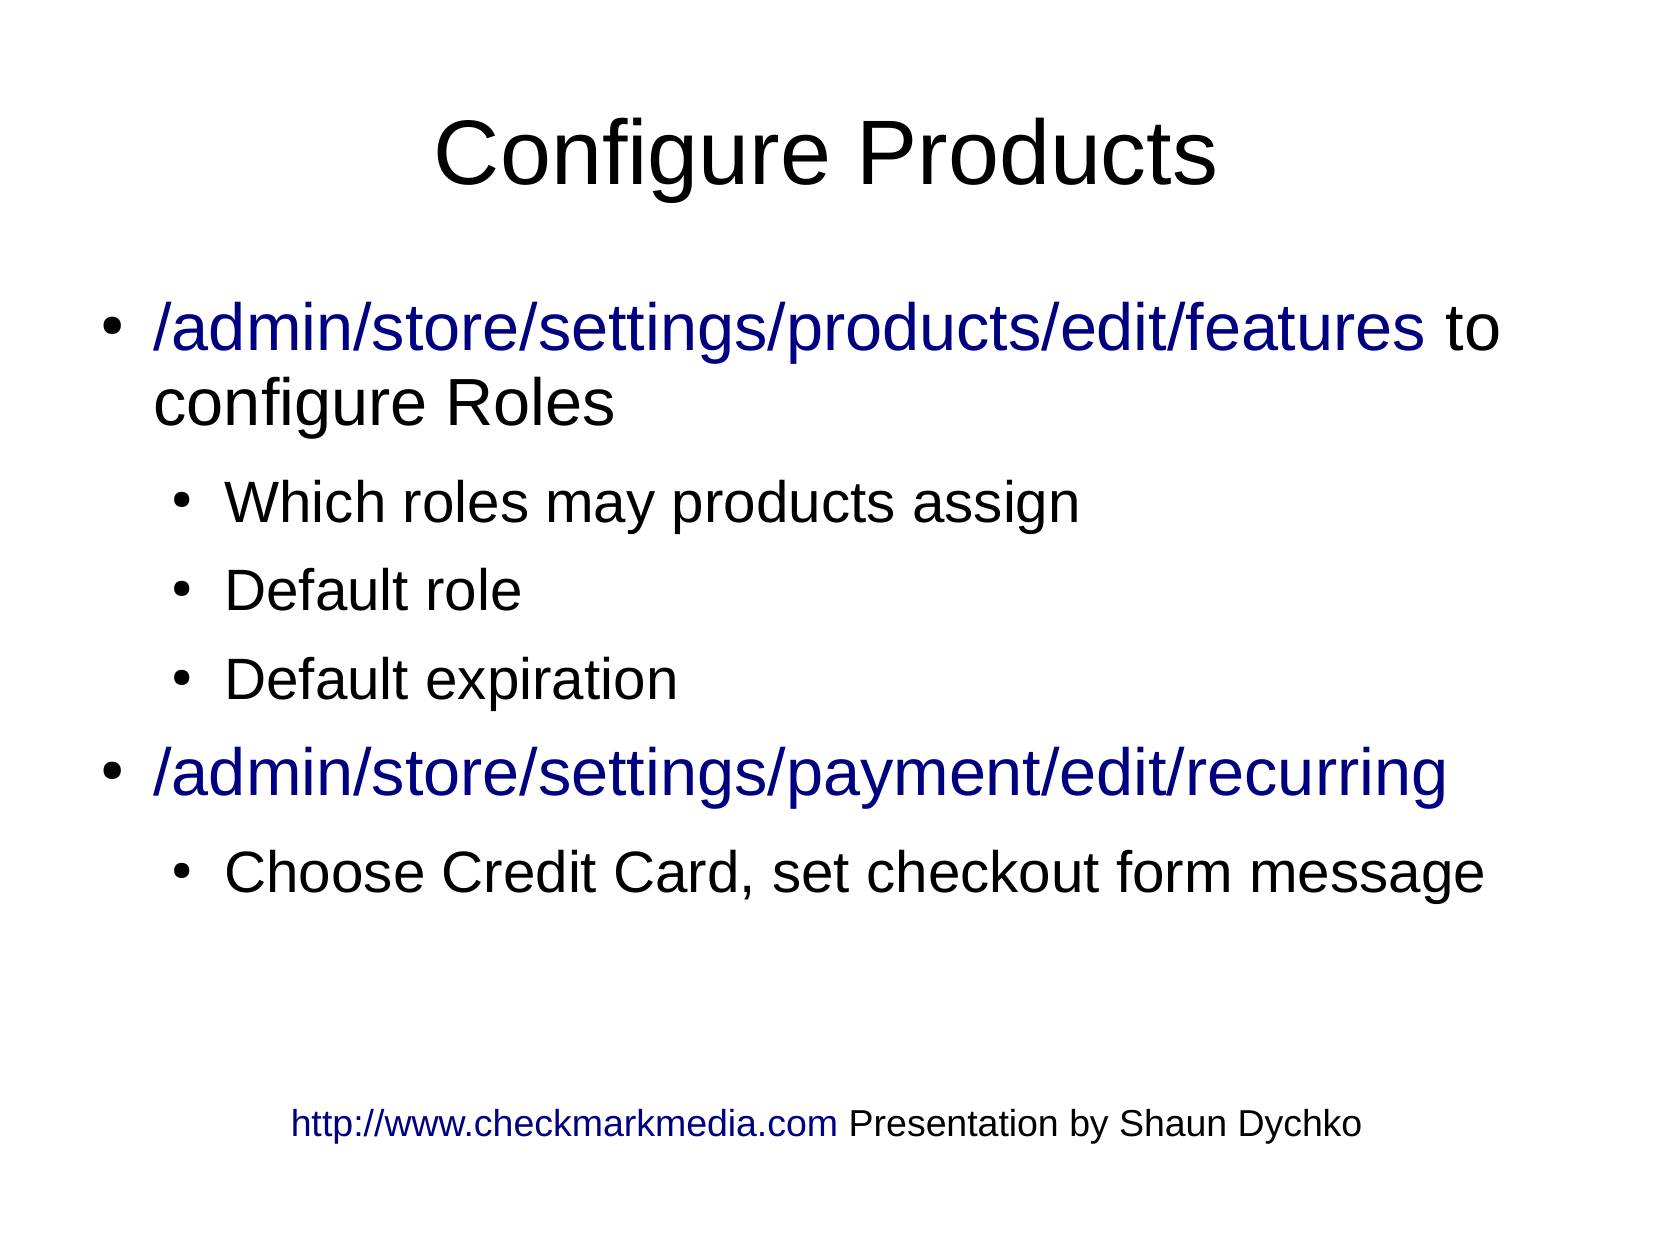

# Configure Products
/admin/store/settings/products/edit/features to configure Roles
Which roles may products assign
Default role
Default expiration
/admin/store/settings/payment/edit/recurring
Choose Credit Card, set checkout form message
http://www.checkmarkmedia.com Presentation by Shaun Dychko